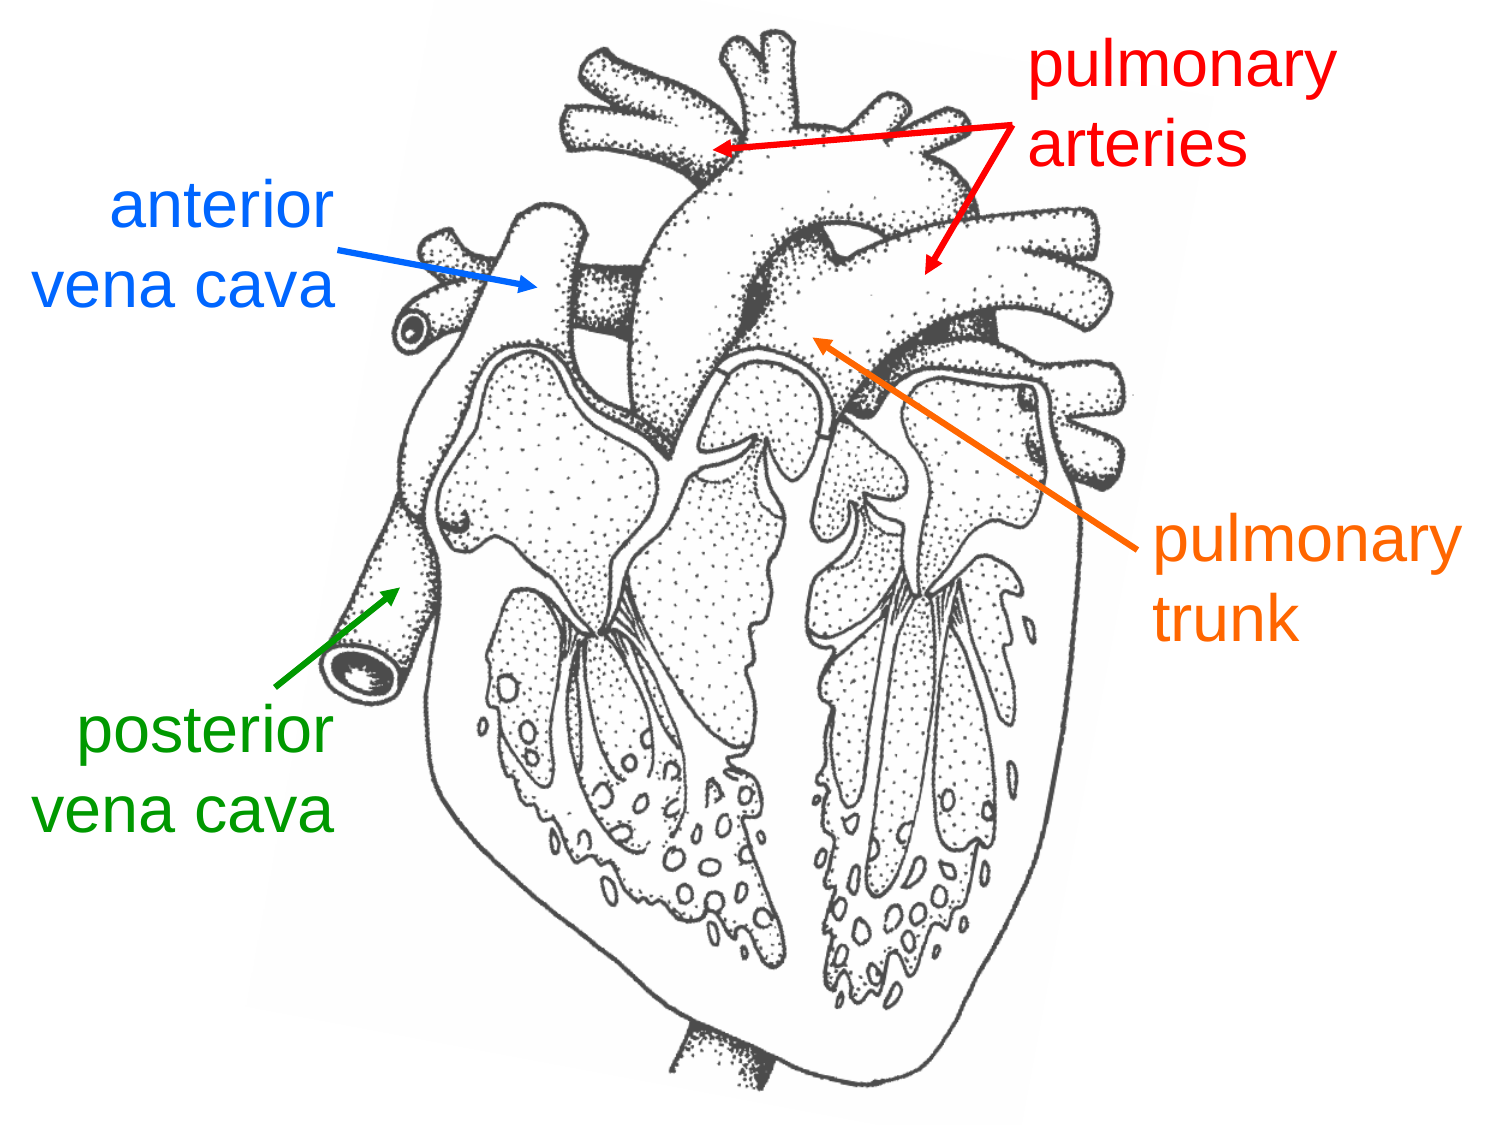

pulmonary arteries
anterior vena cava
pulmonary trunk
posterior vena cava